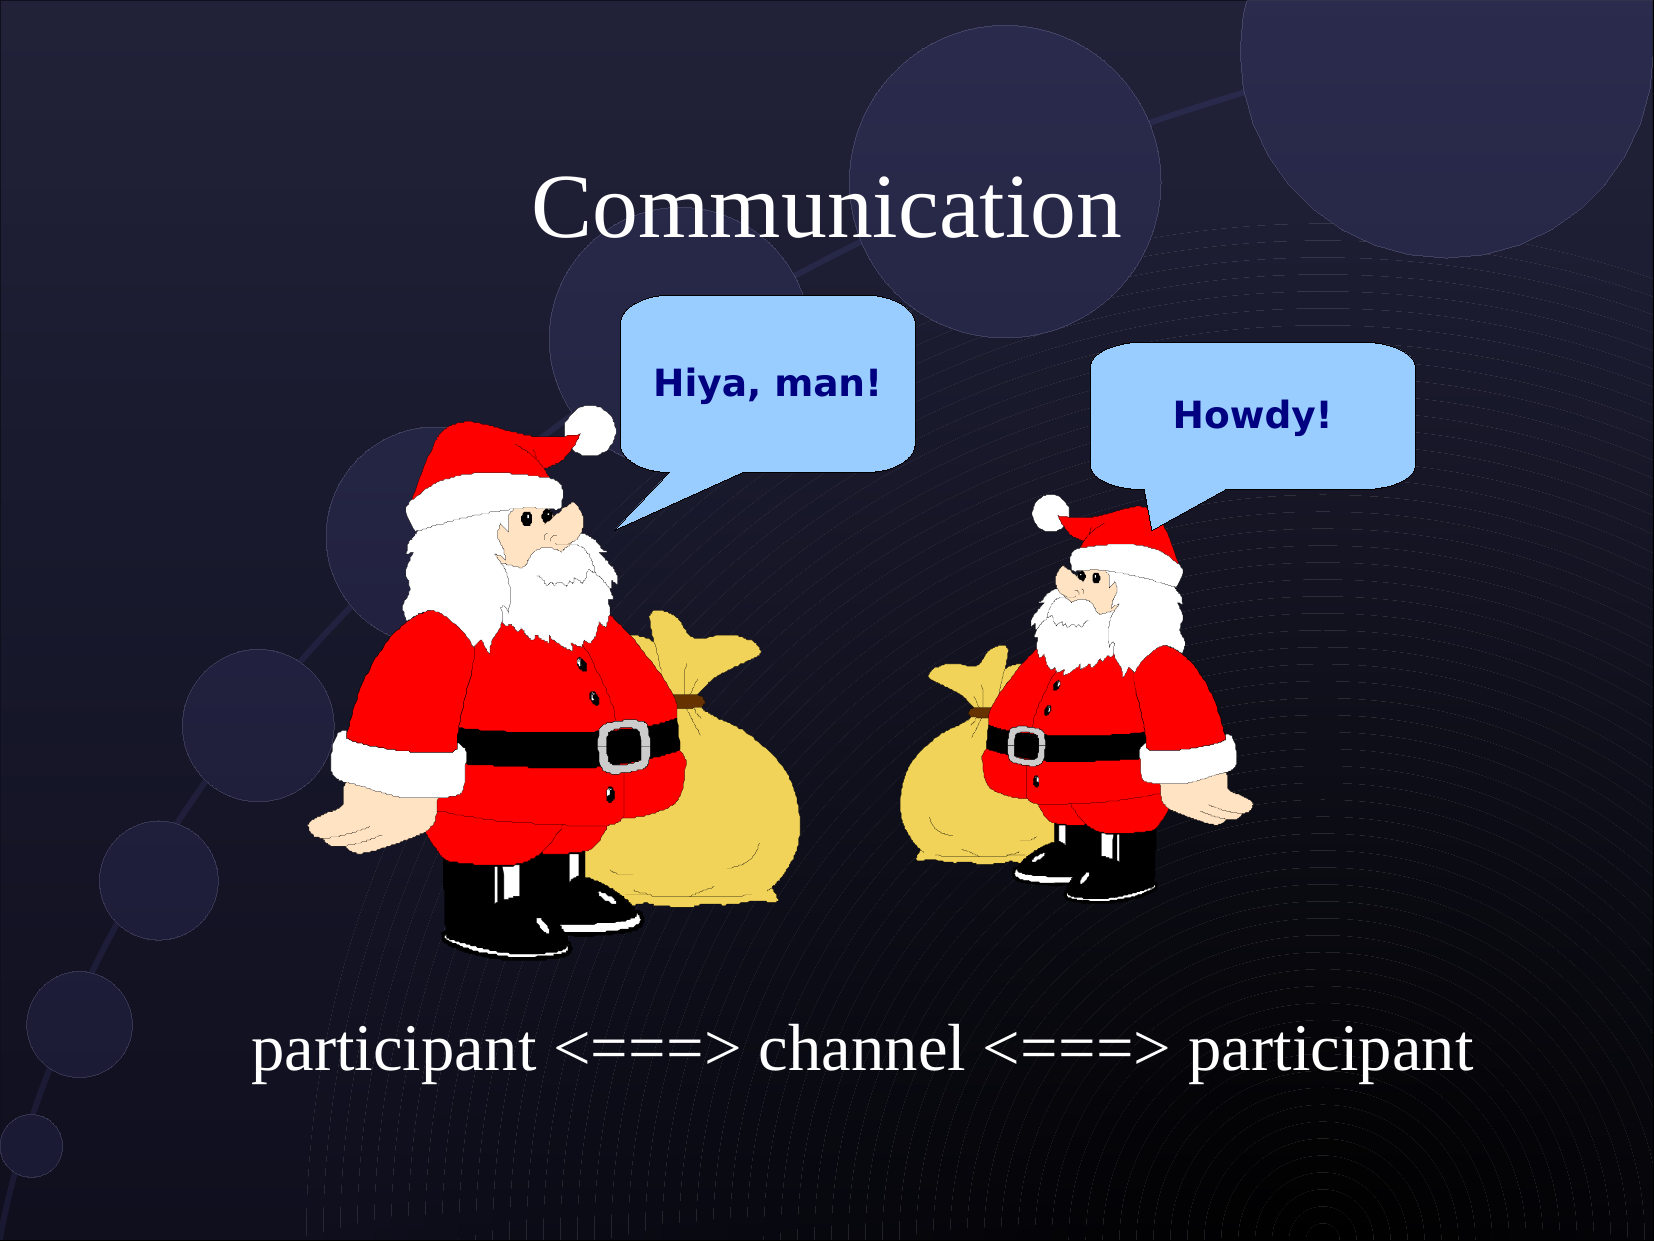

# Communication
Hiya, man!
Howdy!
participant <===> channel <===> participant